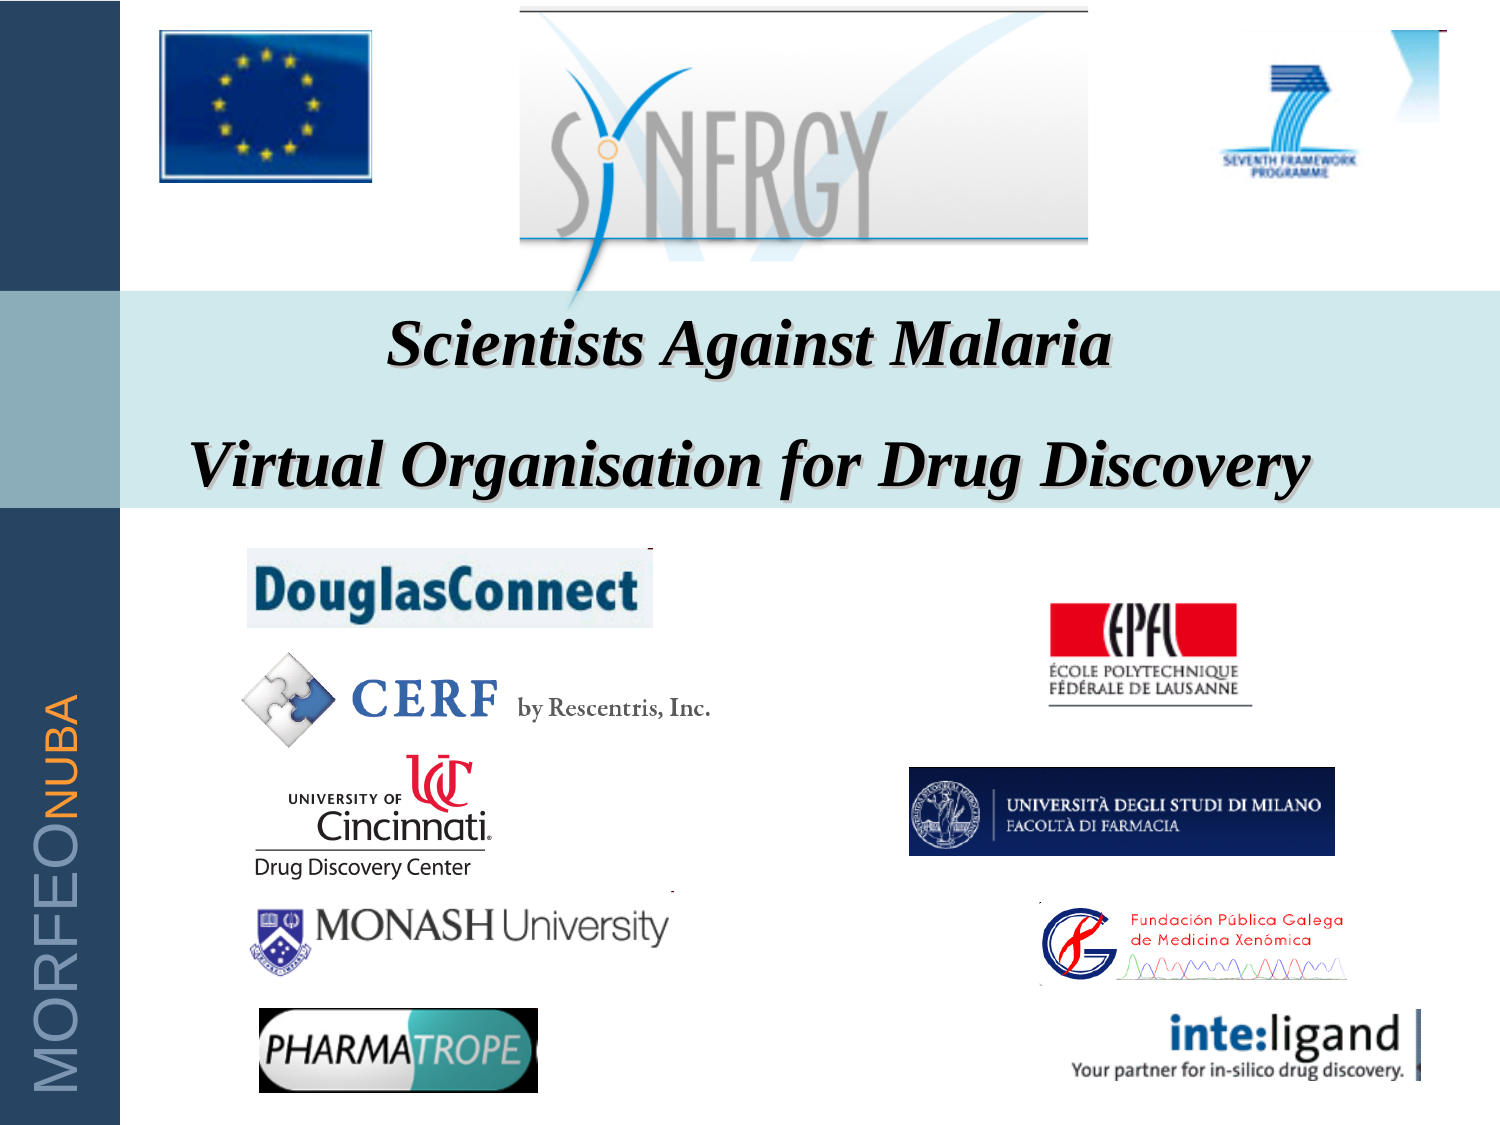

Scientists Against Malaria
Virtual Organisation for Drug Discovery
Jeffrey Wiseman